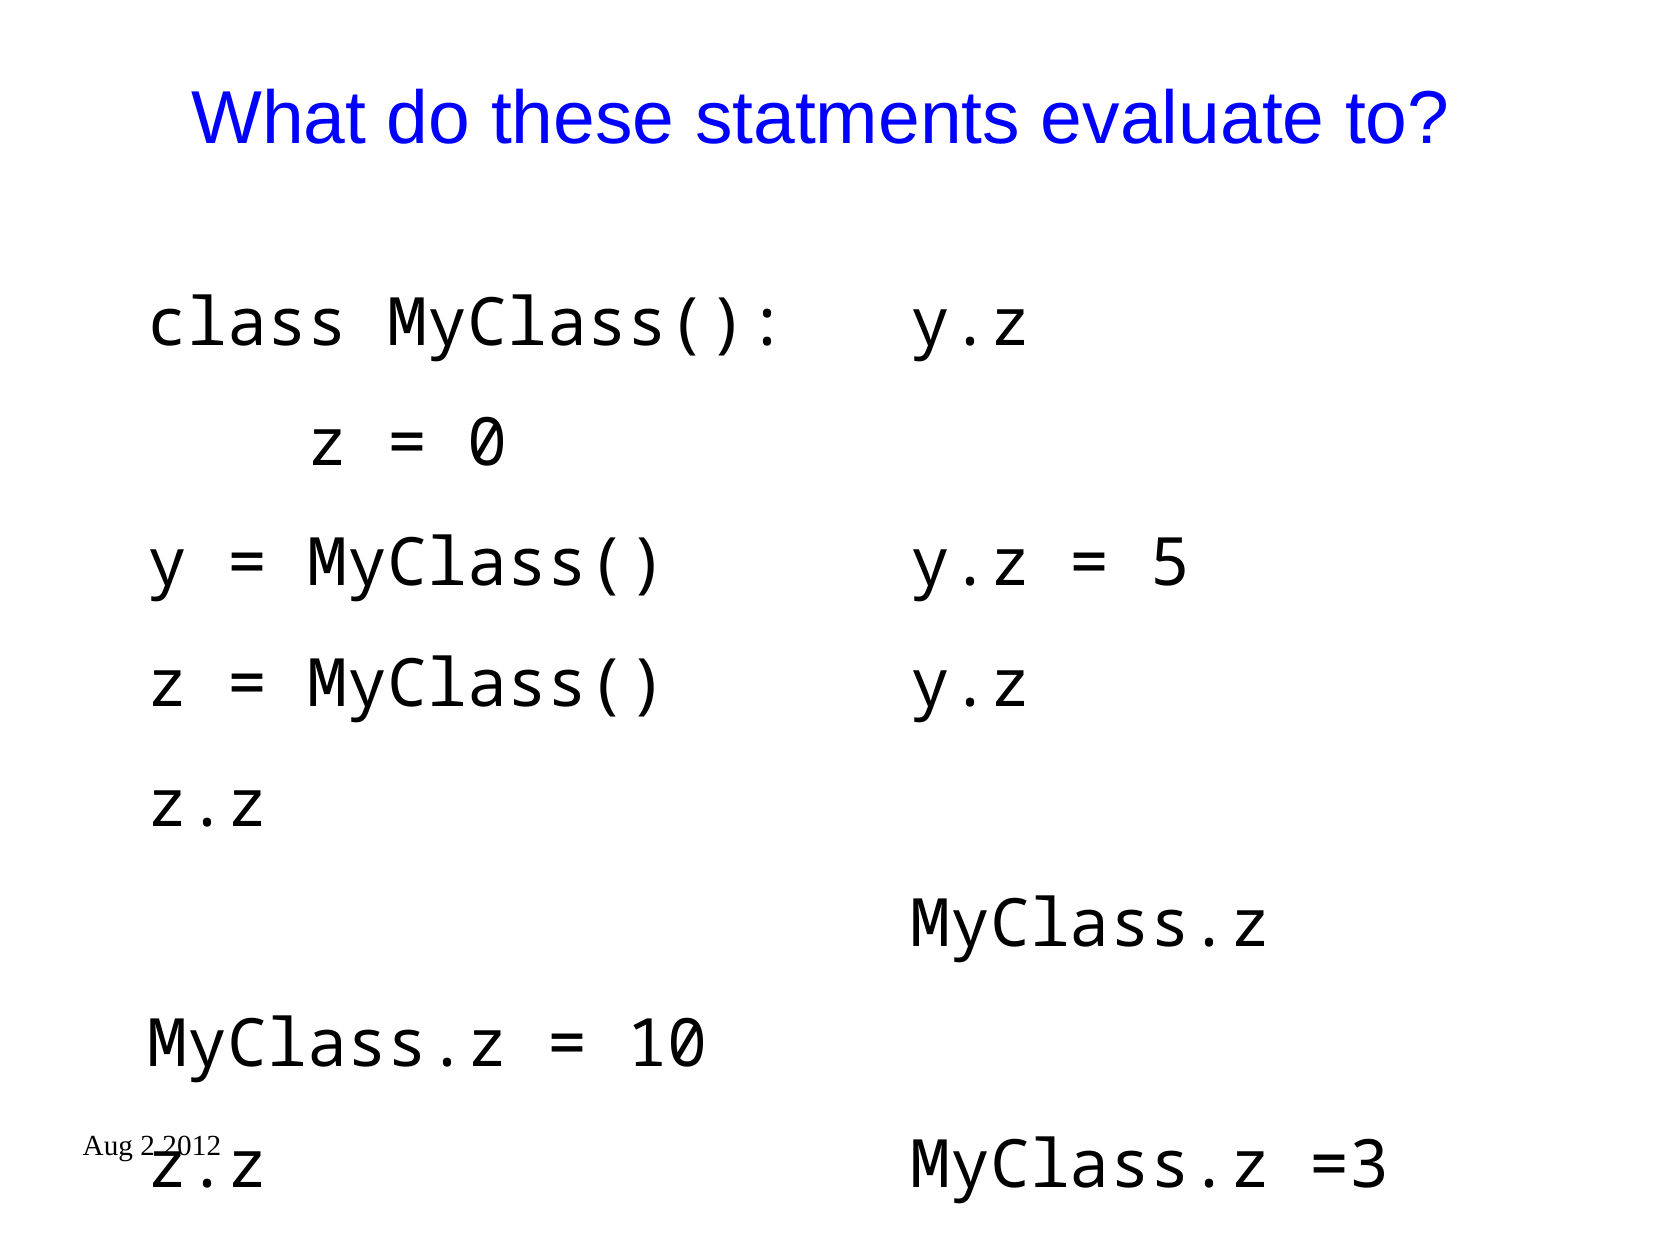

# What do these statments evaluate to?
class MyClass():
 z = 0
y = MyClass()
z = MyClass()
z.z
MyClass.z = 10
z.z
y.z
y.z = 5
y.z
MyClass.z
MyClass.z =3
y.z
Aug 2 2012